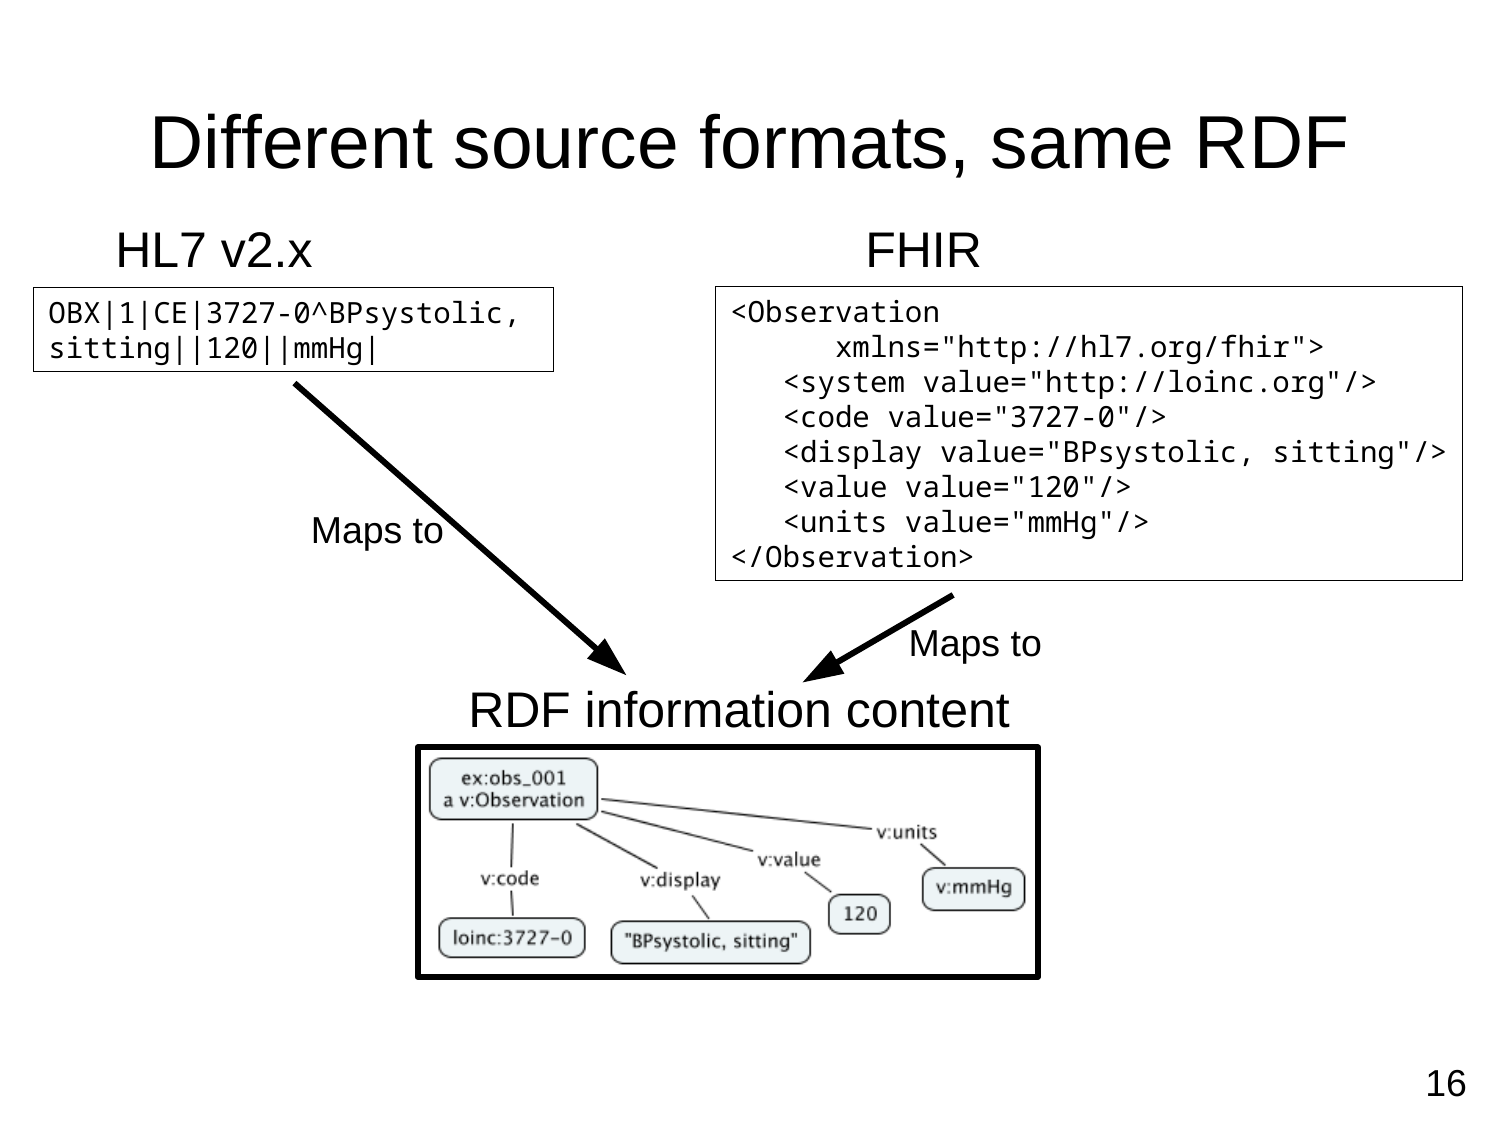

# Different source formats, same RDF
HL7 v2.x
FHIR
<Observation
 xmlns="http://hl7.org/fhir">
 <system value="http://loinc.org"/>
 <code value="3727-0"/>
 <display value="BPsystolic, sitting"/>
 <value value="120"/>
 <units value="mmHg"/>
</Observation>
OBX|1|CE|3727-0^BPsystolic,
sitting||120||mmHg|
Maps to
Maps to
RDF information content
16